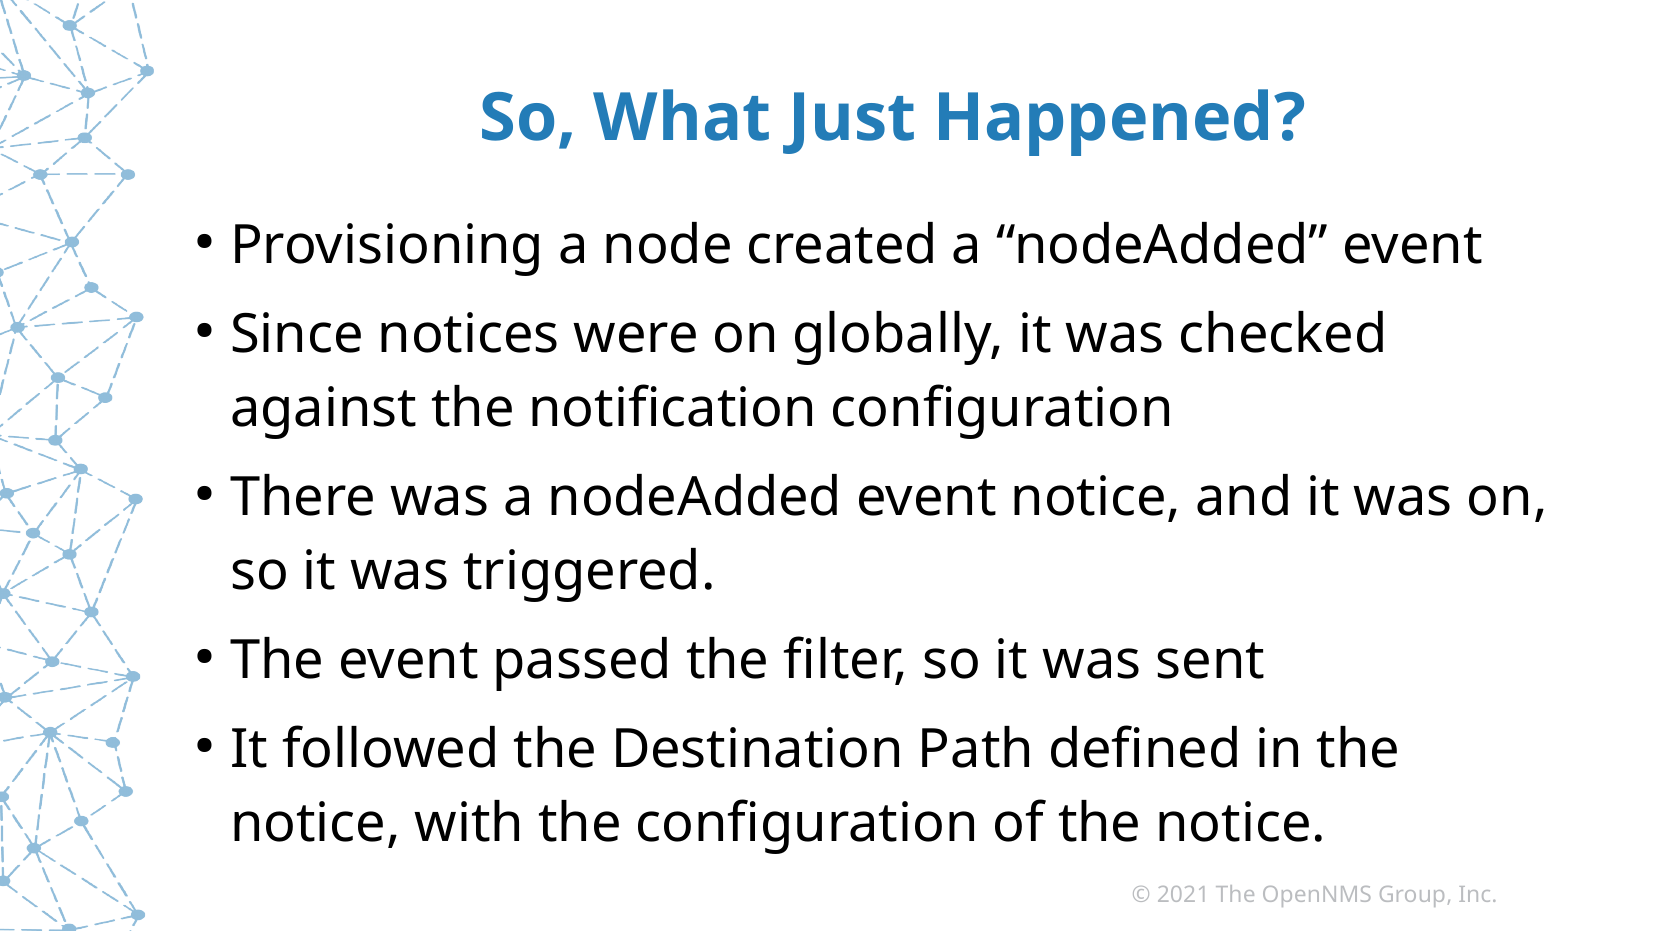

# So, What Just Happened?
Provisioning a node created a “nodeAdded” event
Since notices were on globally, it was checked against the notification configuration
There was a nodeAdded event notice, and it was on, so it was triggered.
The event passed the filter, so it was sent
It followed the Destination Path defined in the notice, with the configuration of the notice.